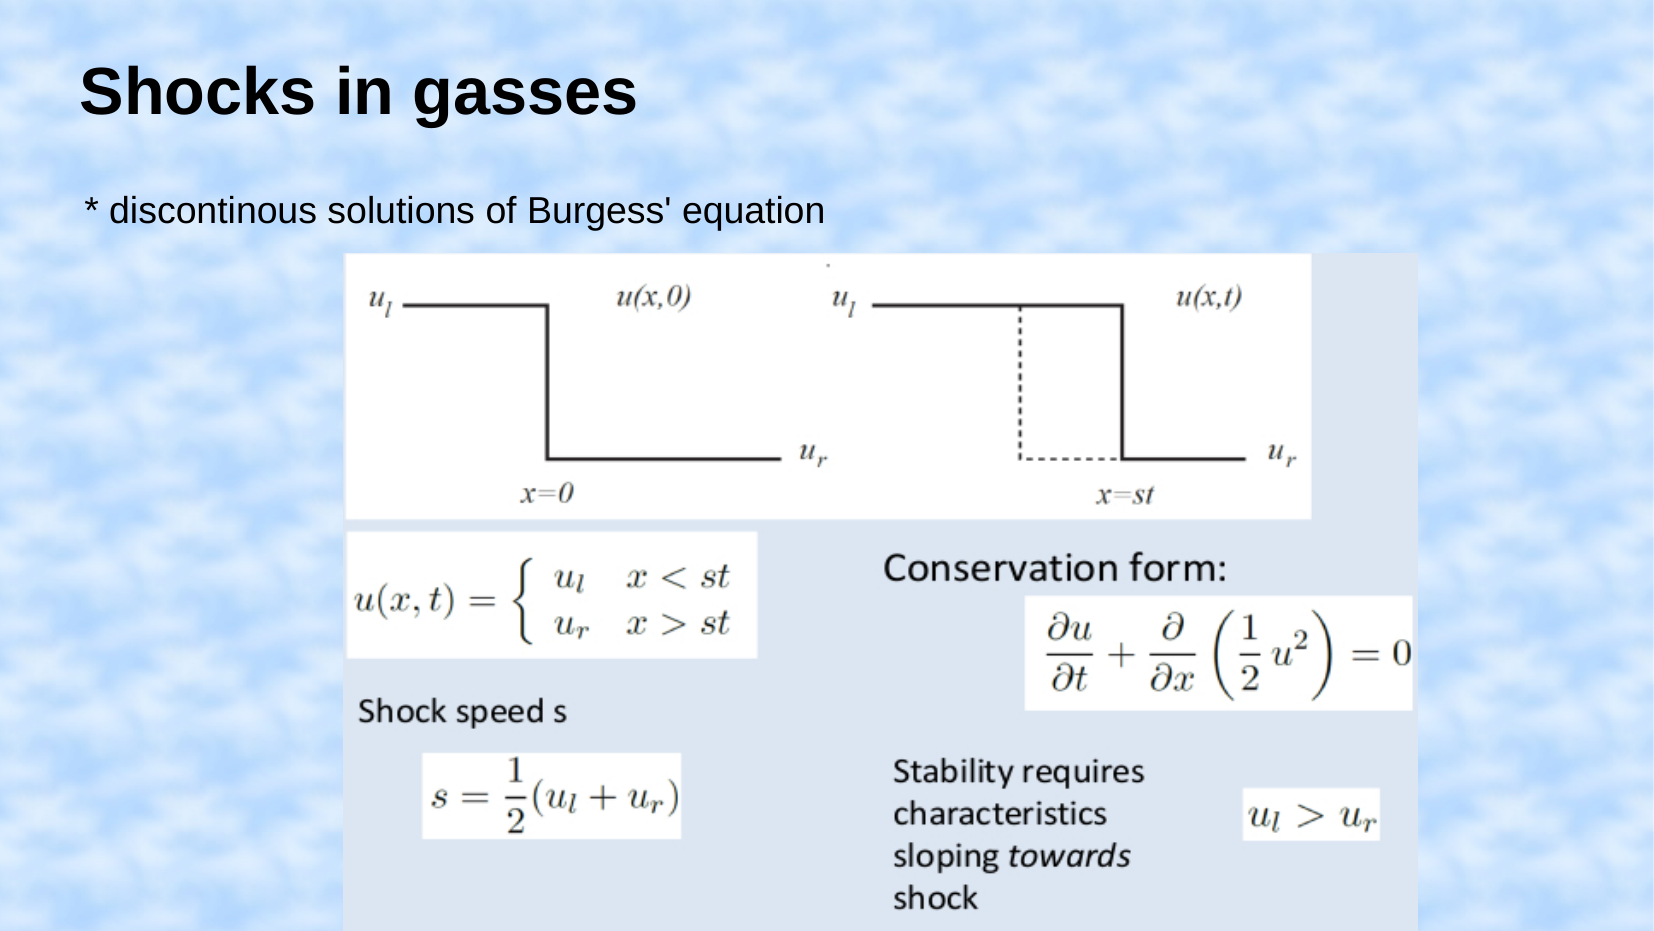

Shocks in gasses
* discontinous solutions of Burgess' equation